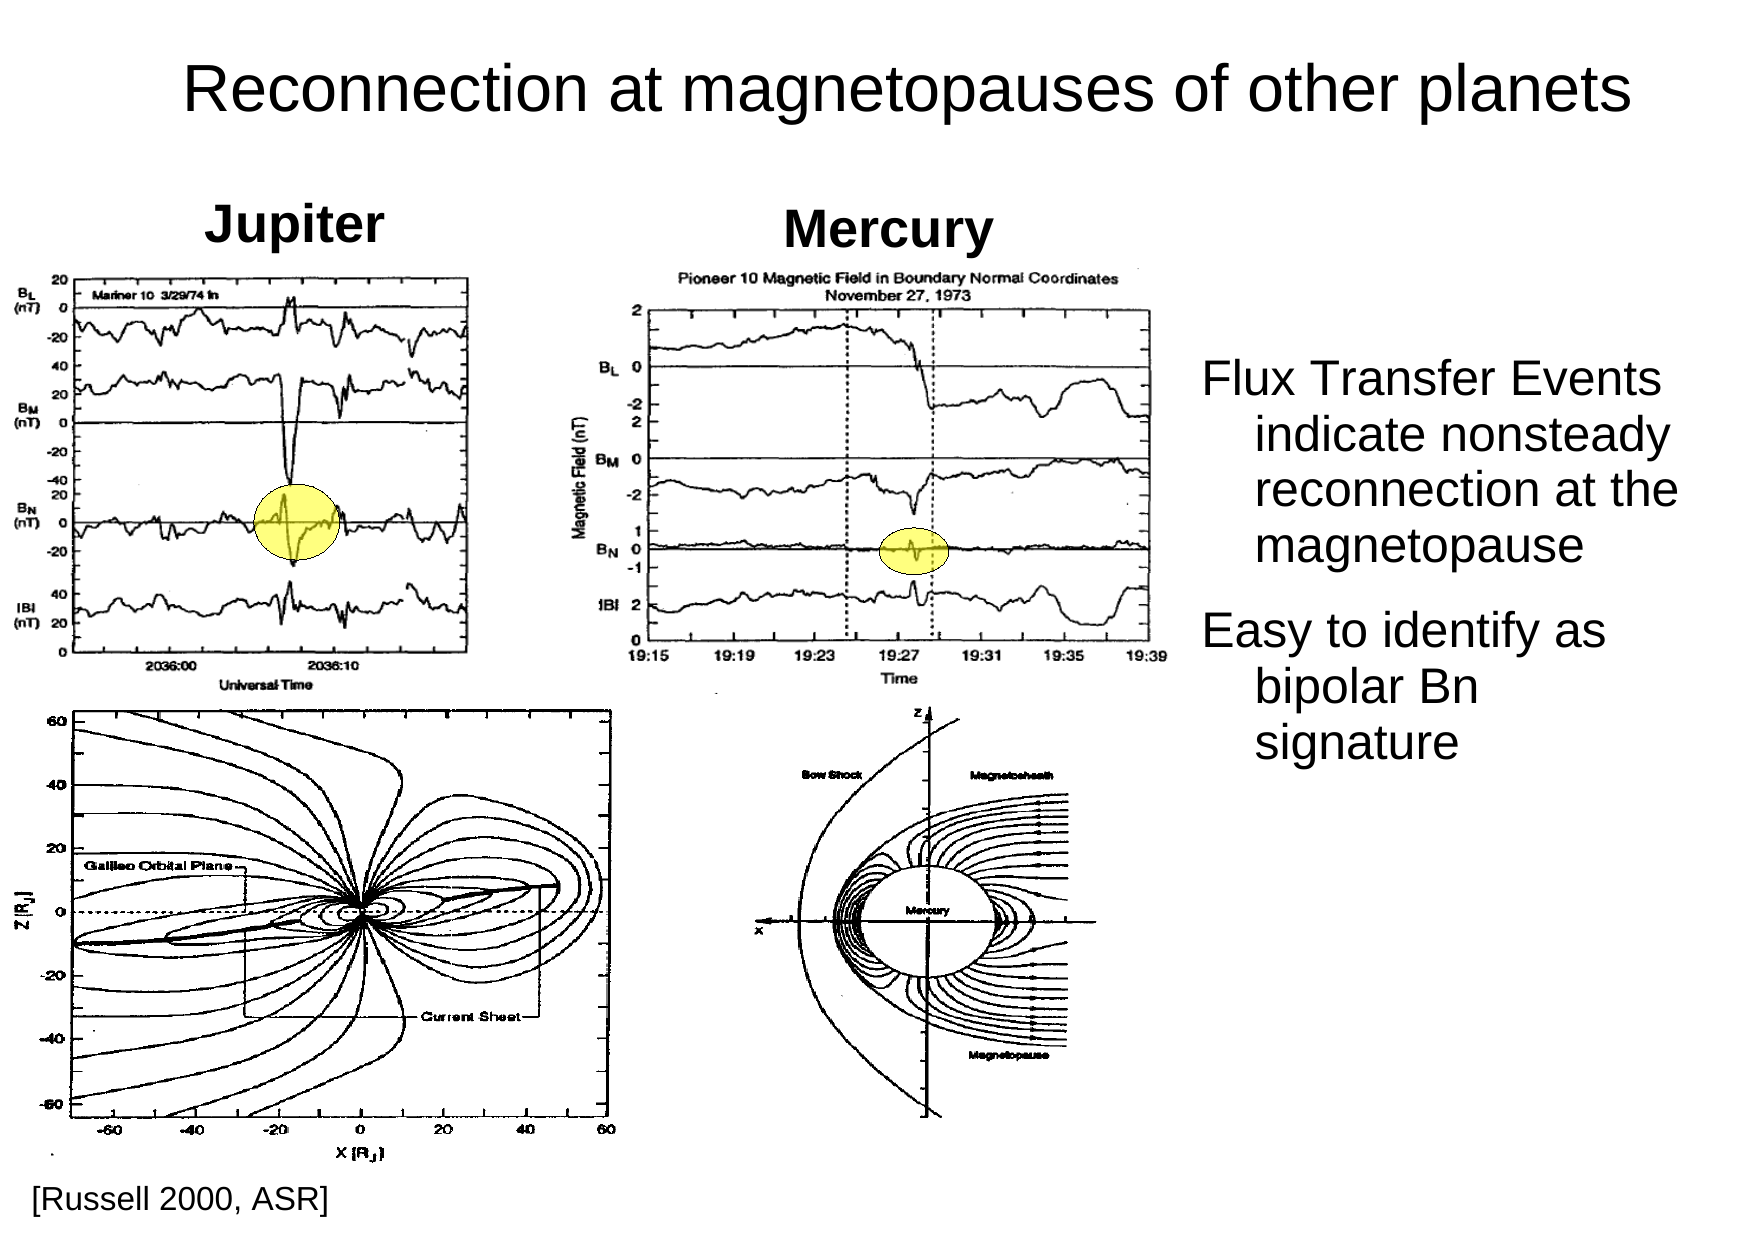

# Reconnection at magnetopauses of other planets
Jupiter
Mercury
Flux Transfer Events indicate nonsteady reconnection at the magnetopause
Easy to identify as bipolar Bn signature
[Russell 2000, ASR]